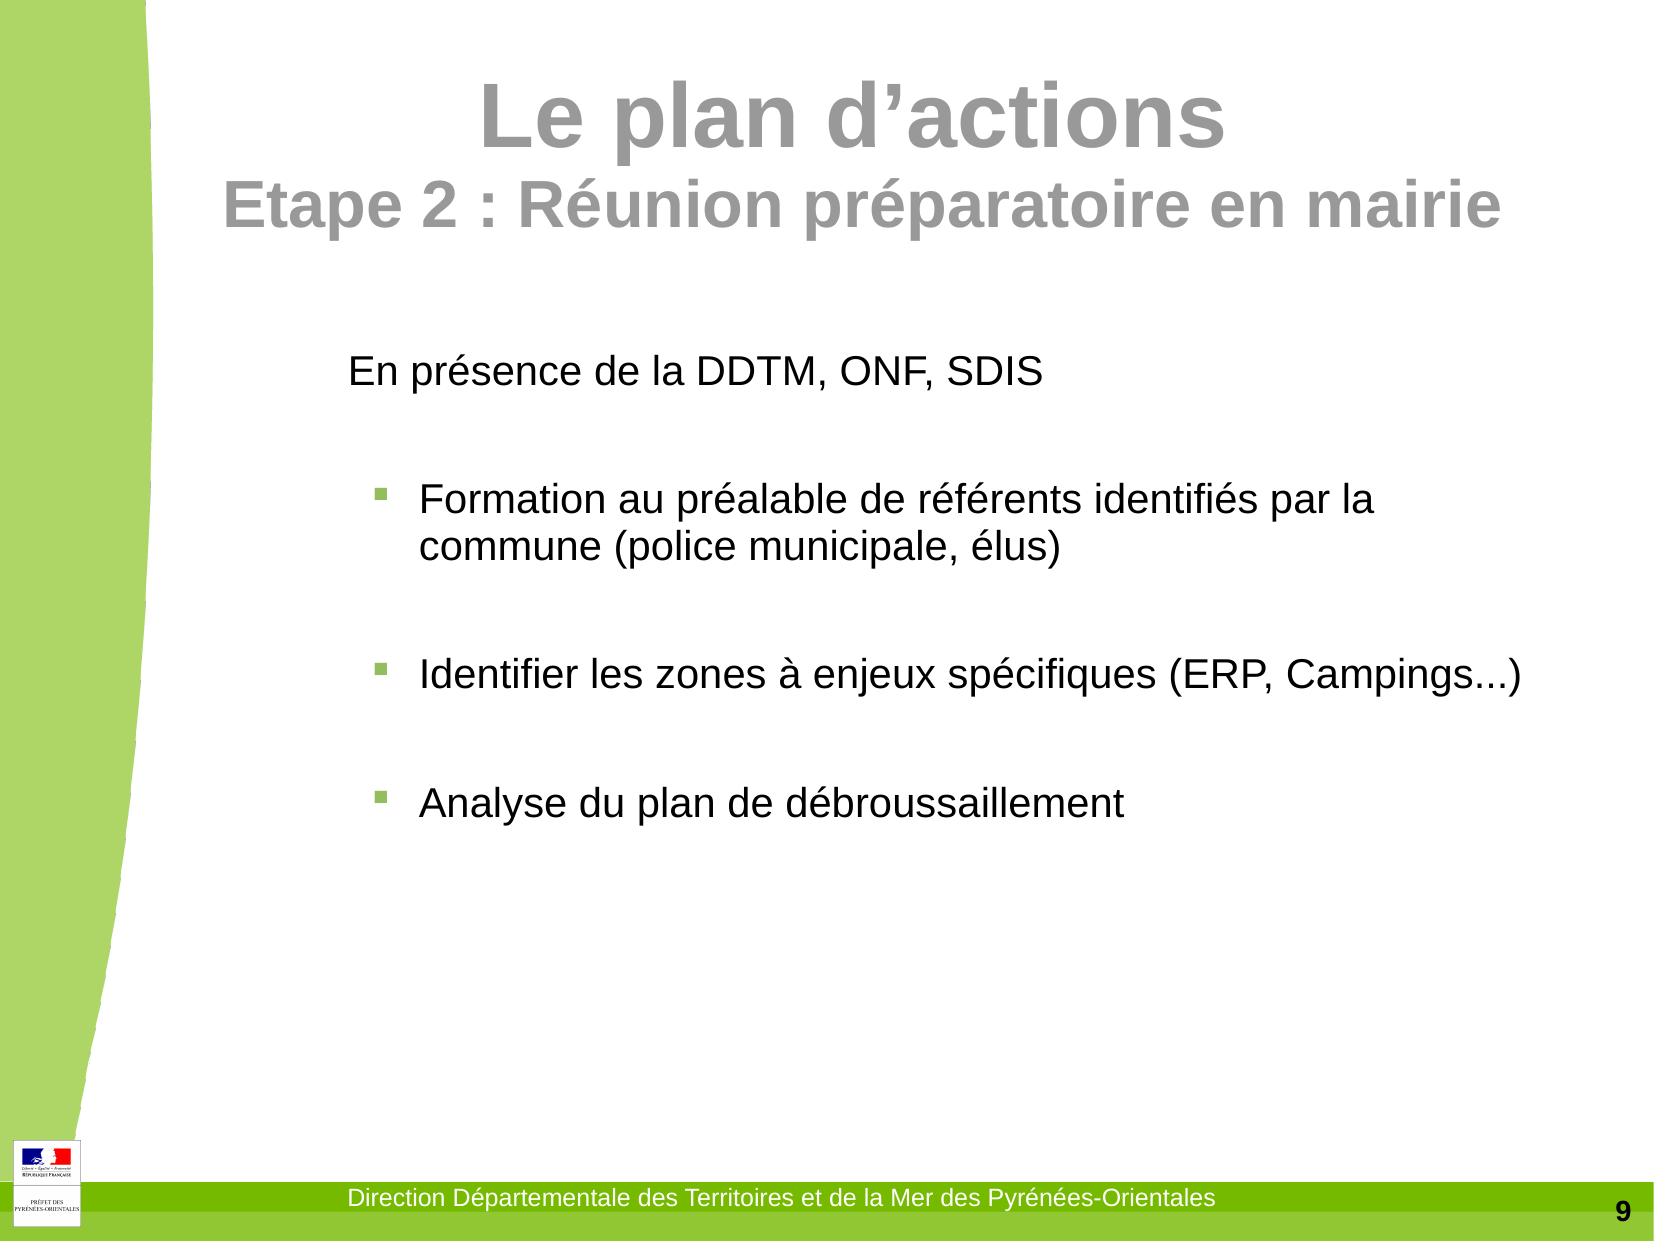

# Le plan d’actions Etape 2 : Réunion préparatoire en mairie
En présence de la DDTM, ONF, SDIS
Formation au préalable de référents identifiés par la commune (police municipale, élus)
Identifier les zones à enjeux spécifiques (ERP, Campings...)
Analyse du plan de débroussaillement
Direction Départementale des Territoires et de la Mer des Pyrénées-Orientales
9